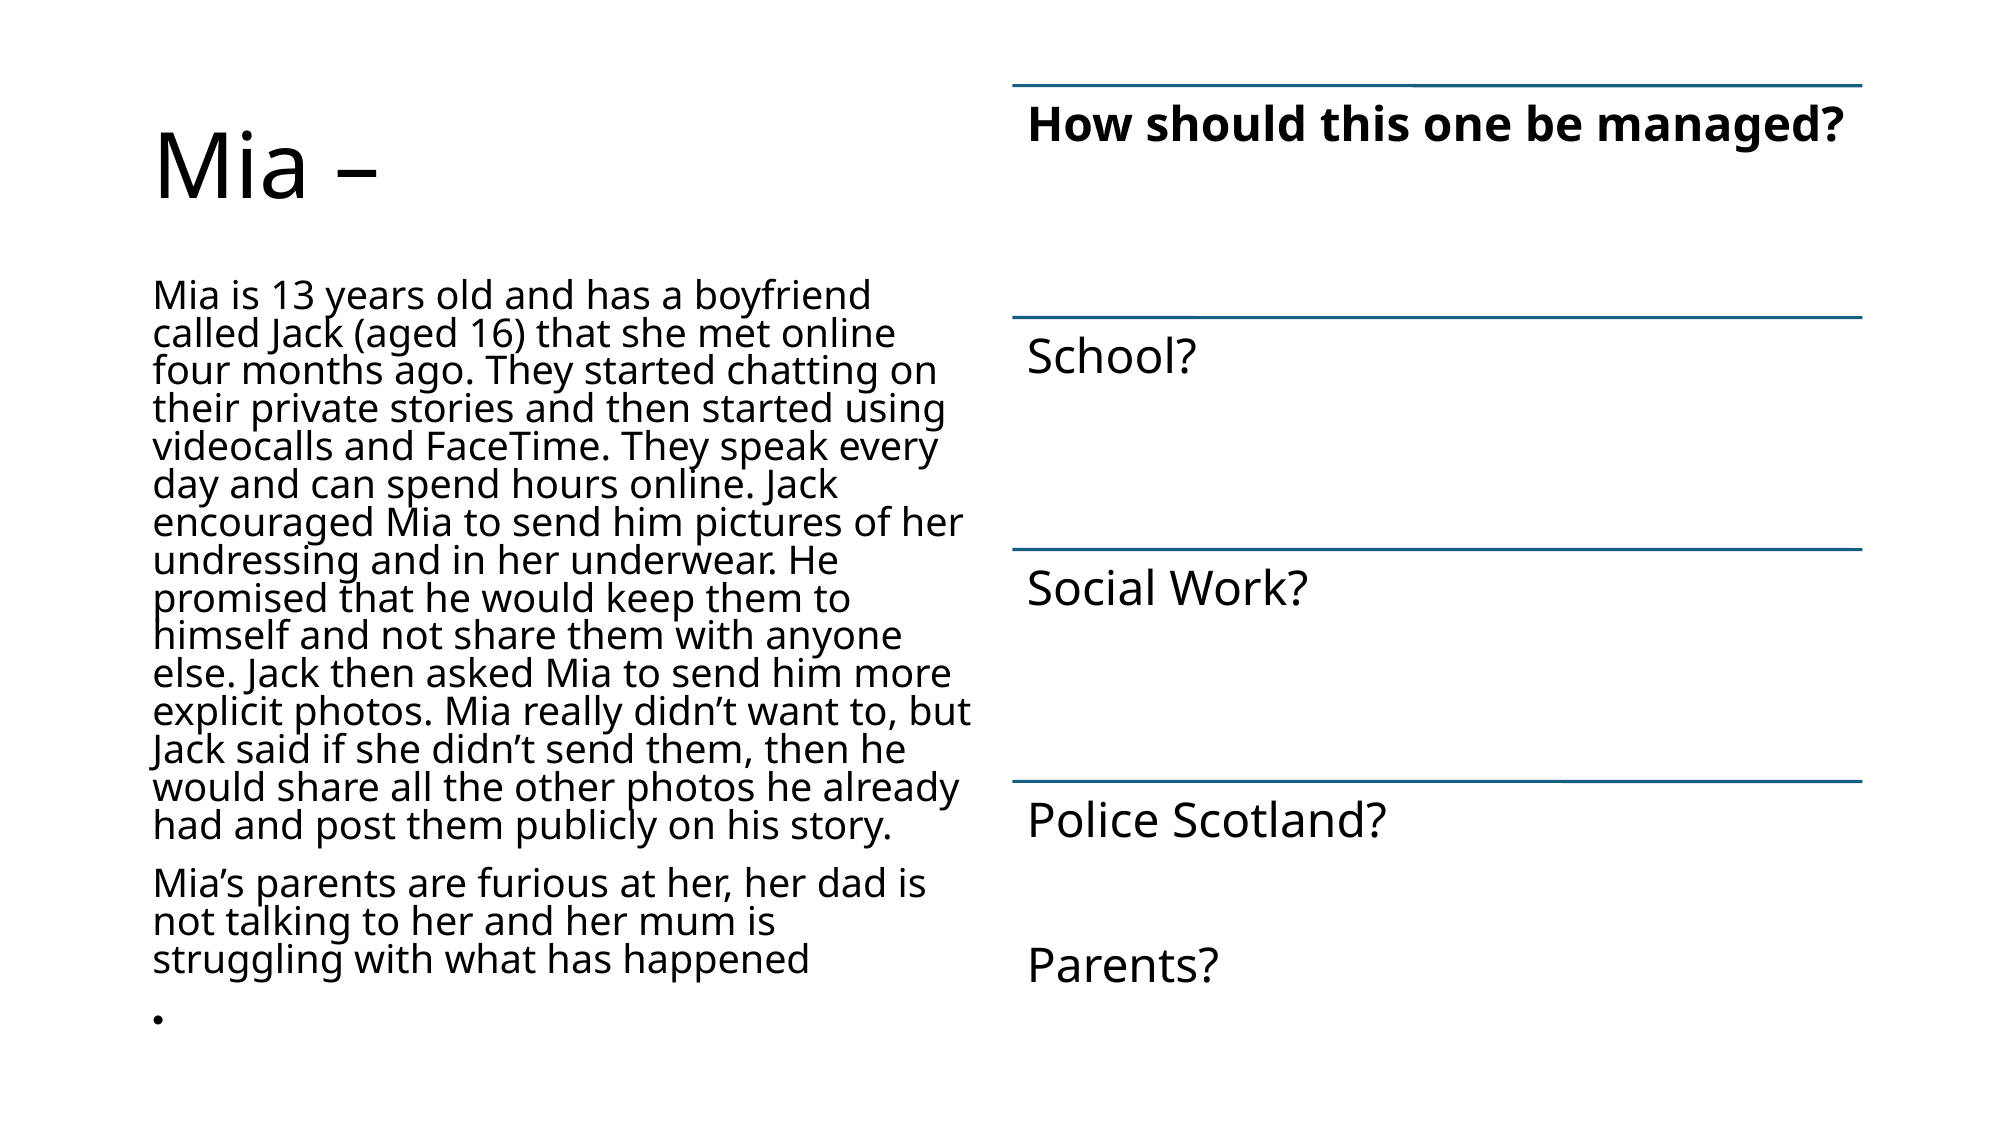

# Mia –
How should this one be managed?
School?
Social Work?
Police Scotland?
Parents?
Mia is 13 years old and has a boyfriend called Jack (aged 16) that she met online four months ago. They started chatting on their private stories and then started using videocalls and FaceTime. They speak every day and can spend hours online. Jack encouraged Mia to send him pictures of her undressing and in her underwear. He promised that he would keep them to himself and not share them with anyone else. Jack then asked Mia to send him more explicit photos. Mia really didn’t want to, but Jack said if she didn’t send them, then he would share all the other photos he already had and post them publicly on his story.
Mia’s parents are furious at her, her dad is not talking to her and her mum is struggling with what has happened